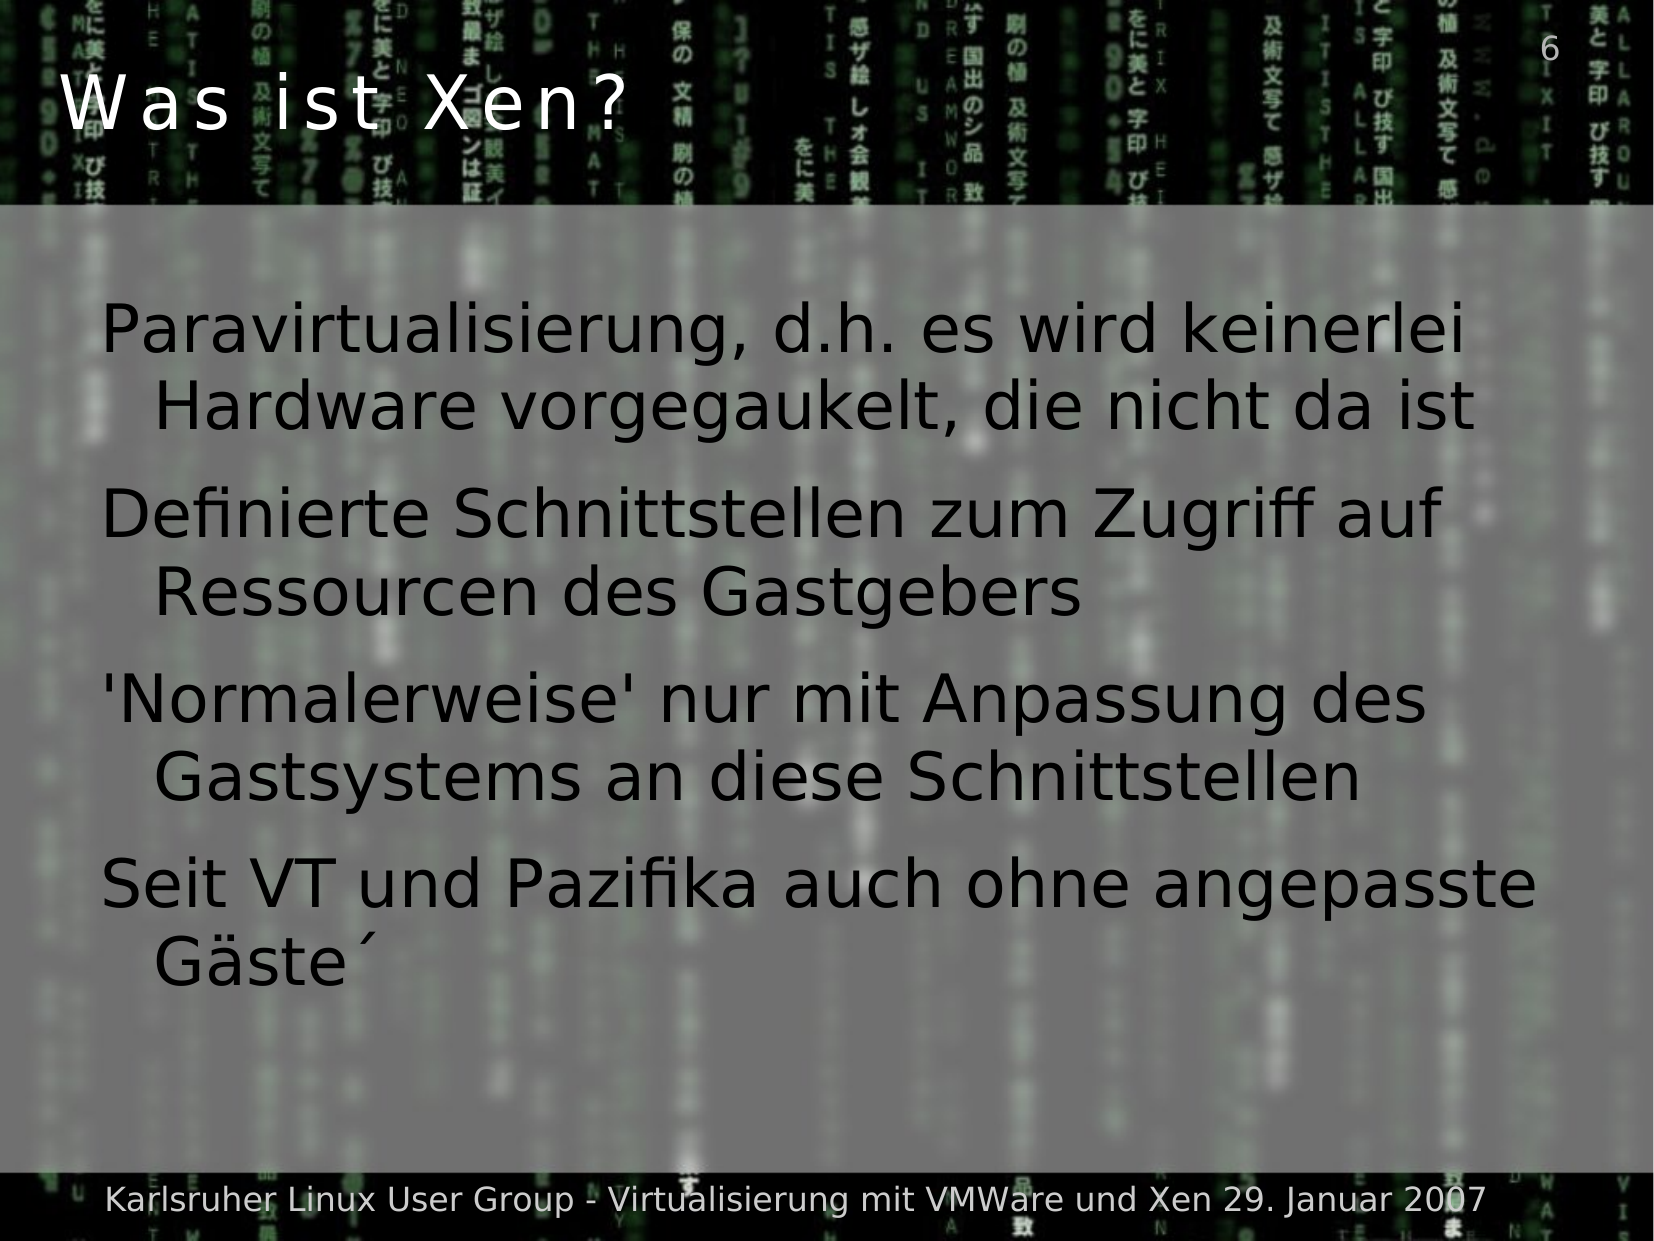

# Was ist Xen?
6
Paravirtualisierung, d.h. es wird keinerlei Hardware vorgegaukelt, die nicht da ist
Definierte Schnittstellen zum Zugriff auf Ressourcen des Gastgebers
'Normalerweise' nur mit Anpassung des Gastsystems an diese Schnittstellen
Seit VT und Pazifika auch ohne angepasste Gäste´